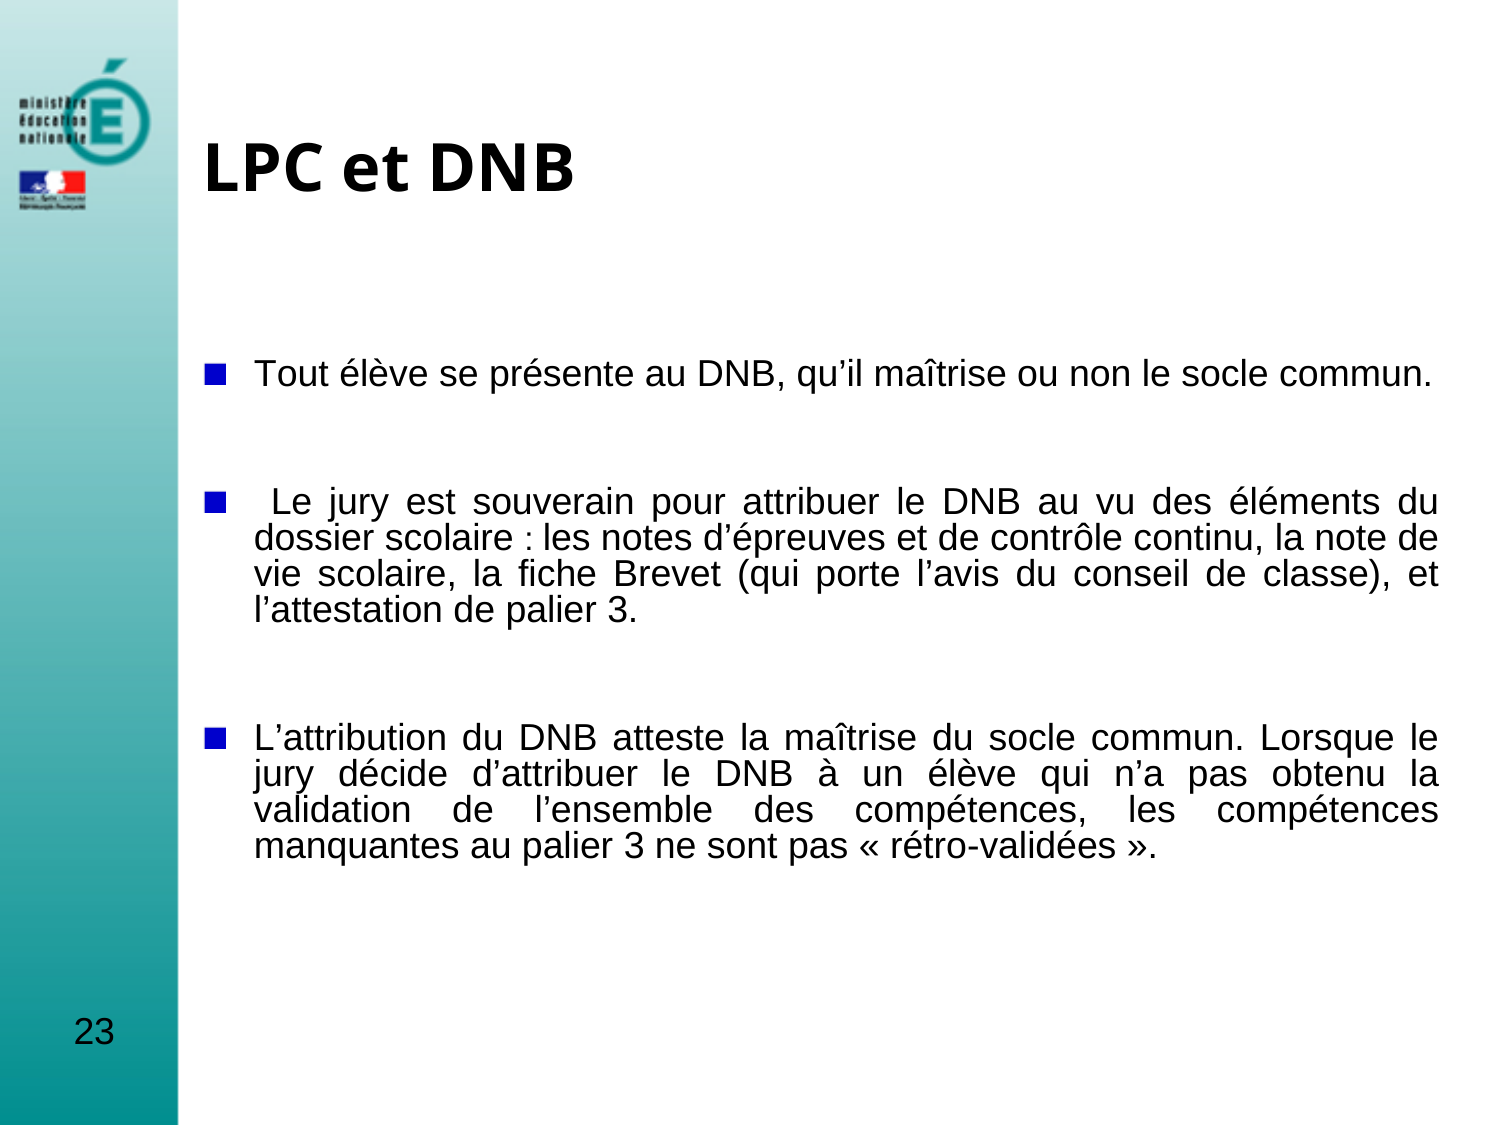

# LPC et DNB
Tout élève se présente au DNB, qu’il maîtrise ou non le socle commun.
 Le jury est souverain pour attribuer le DNB au vu des éléments du dossier scolaire : les notes d’épreuves et de contrôle continu, la note de vie scolaire, la fiche Brevet (qui porte l’avis du conseil de classe), et l’attestation de palier 3.
L’attribution du DNB atteste la maîtrise du socle commun. Lorsque le jury décide d’attribuer le DNB à un élève qui n’a pas obtenu la validation de l’ensemble des compétences, les compétences manquantes au palier 3 ne sont pas « rétro-validées ».